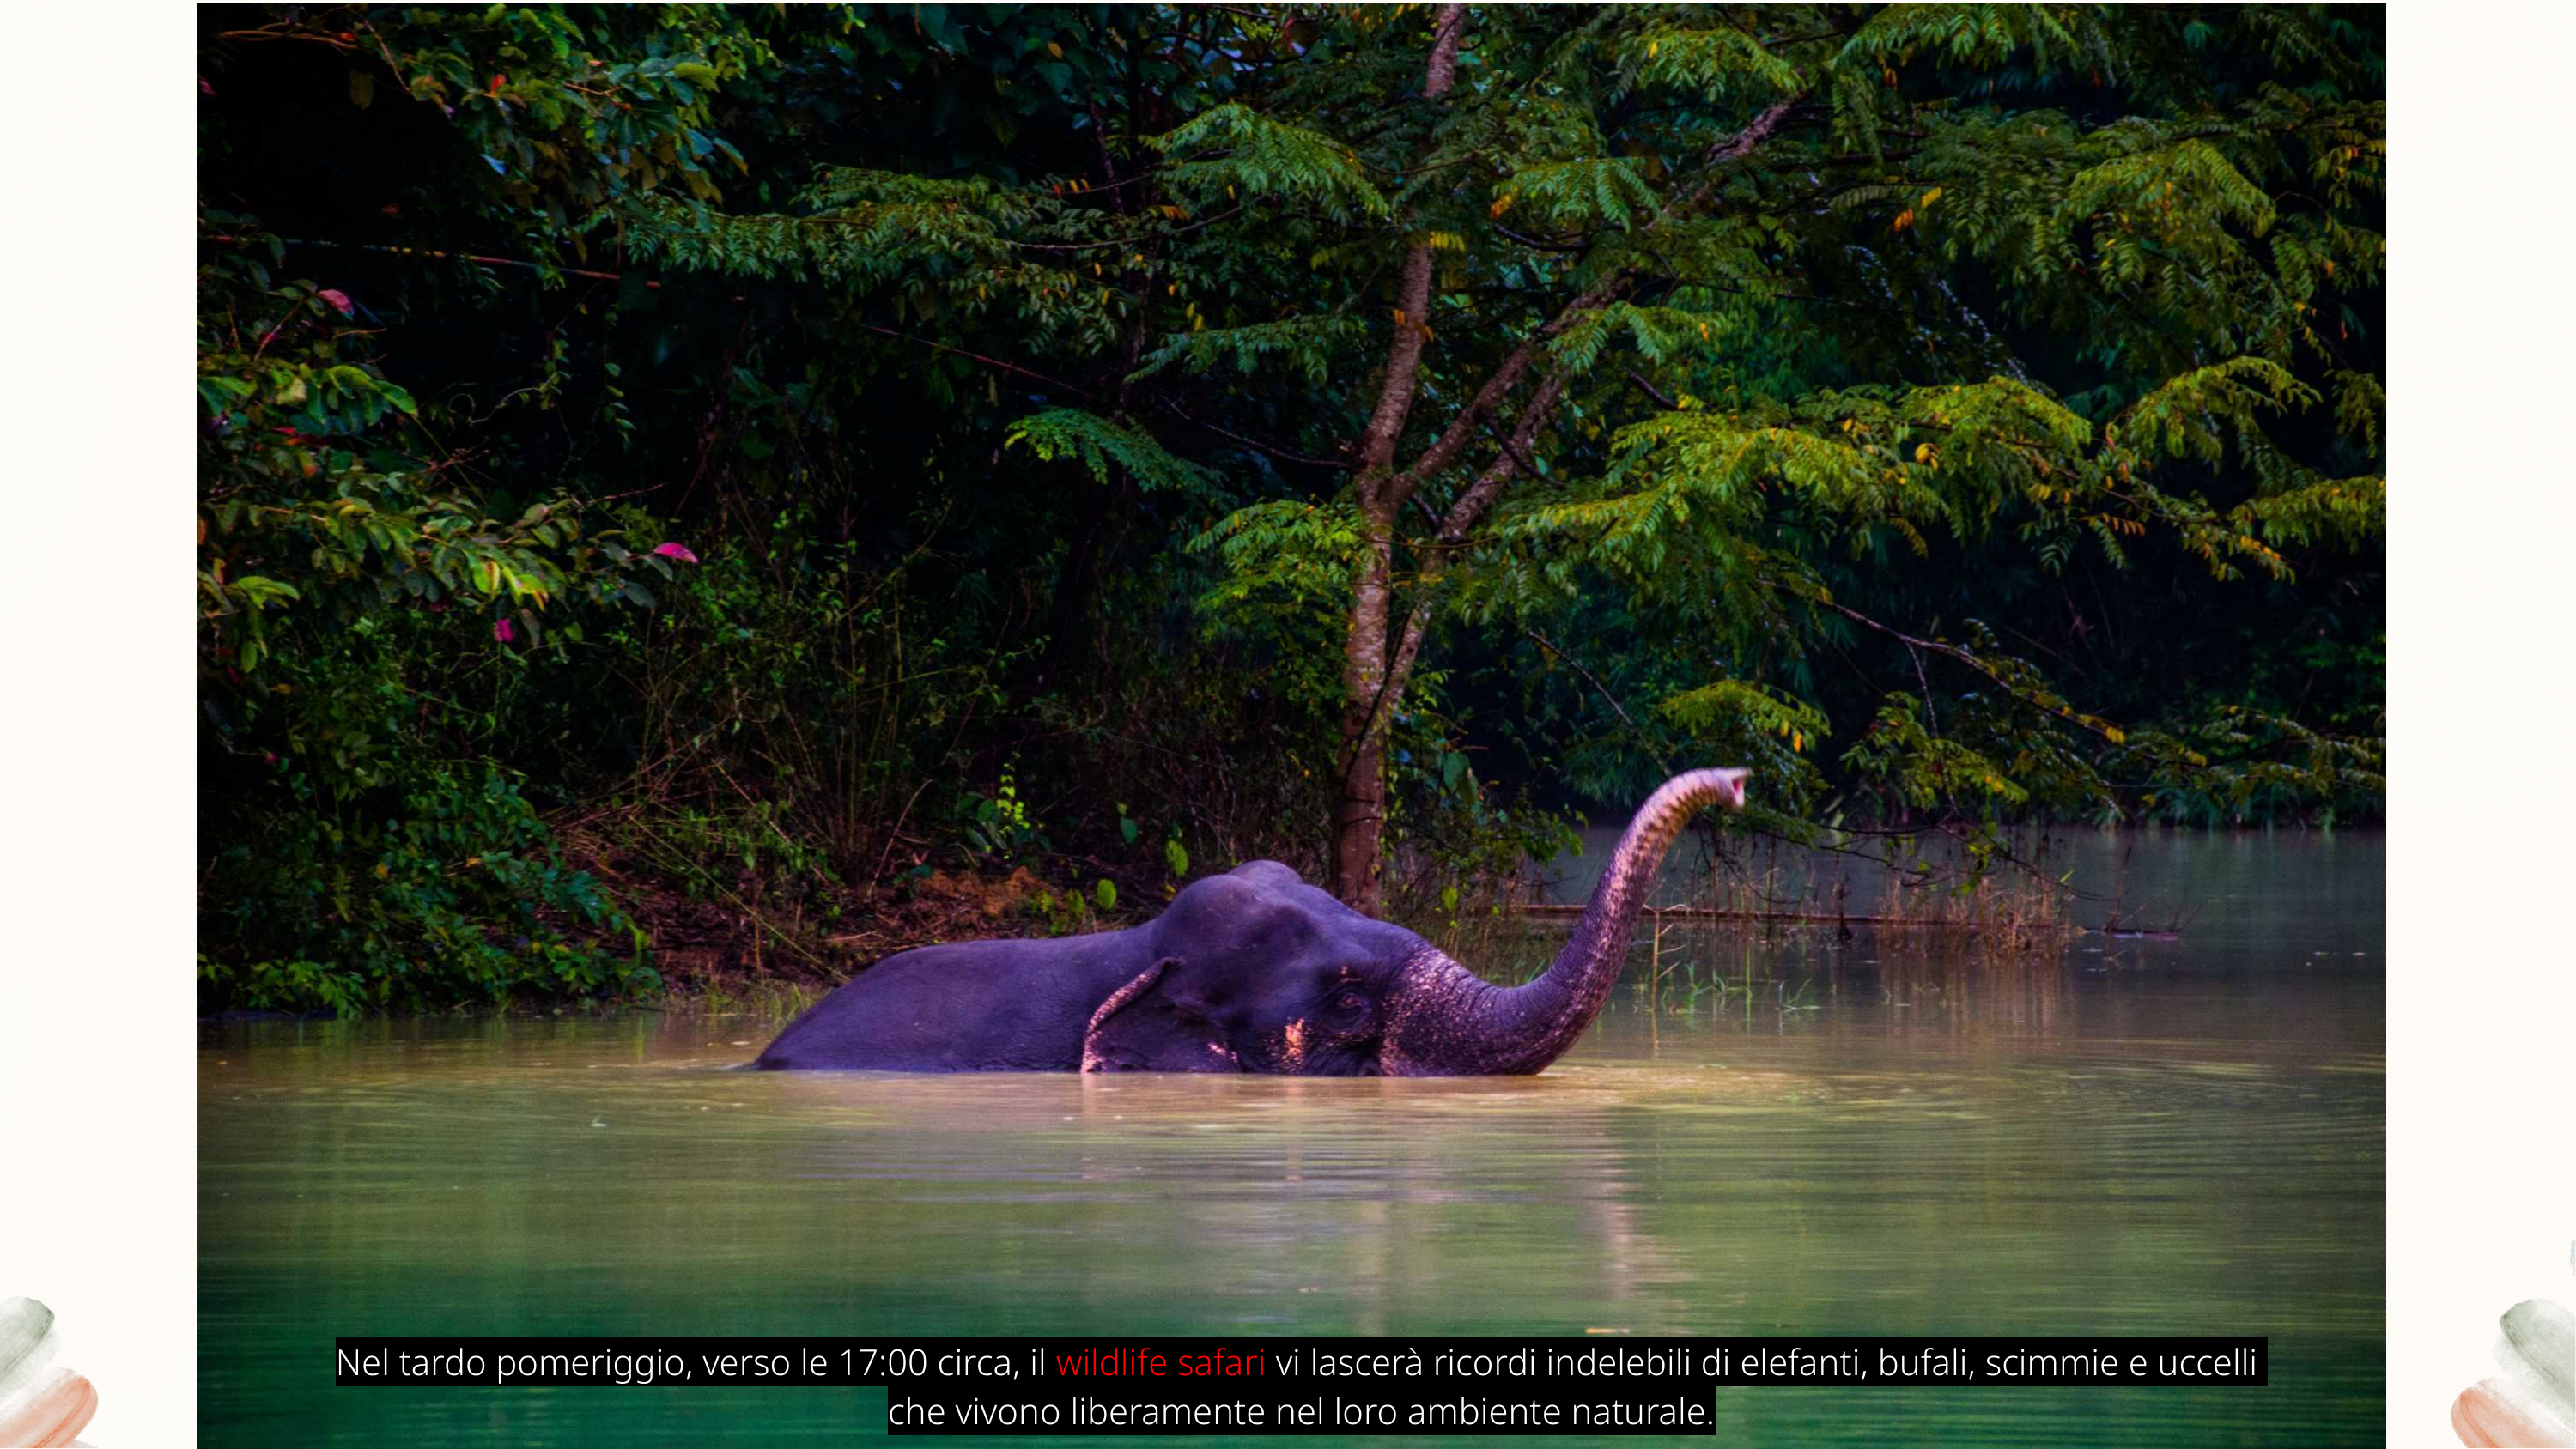

Nel tardo pomeriggio, verso le 17:00 circa, il wildlife safari vi lascerà ricordi indelebili di elefanti, bufali, scimmie e uccelli
che vivono liberamente nel loro ambiente naturale.